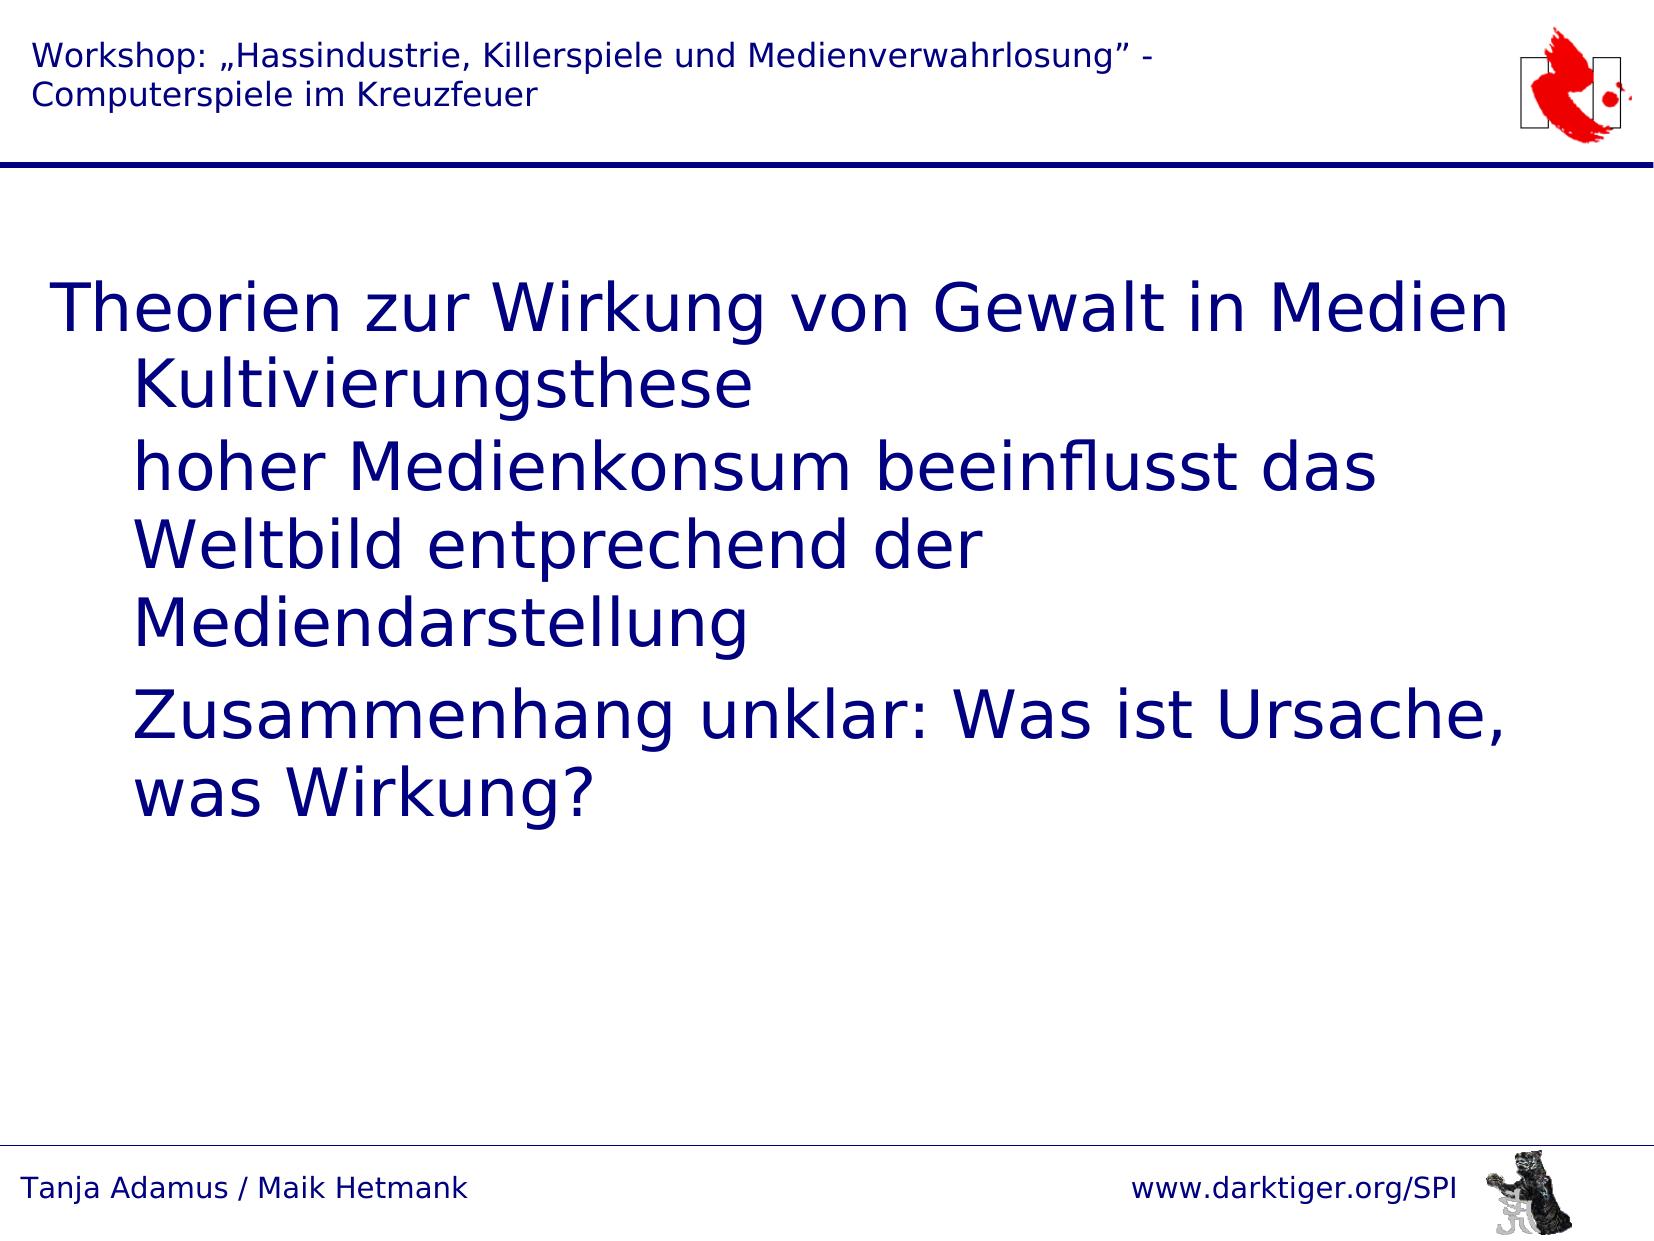

Workshop: „Hassindustrie, Killerspiele und Medienverwahrlosung” - Computerspiele im Kreuzfeuer
Theorien zur Wirkung von Gewalt in Medien
Kultivierungsthese
hoher Medienkonsum beeinflusst das Weltbild entprechend der Mediendarstellung
Zusammenhang unklar: Was ist Ursache, was Wirkung?